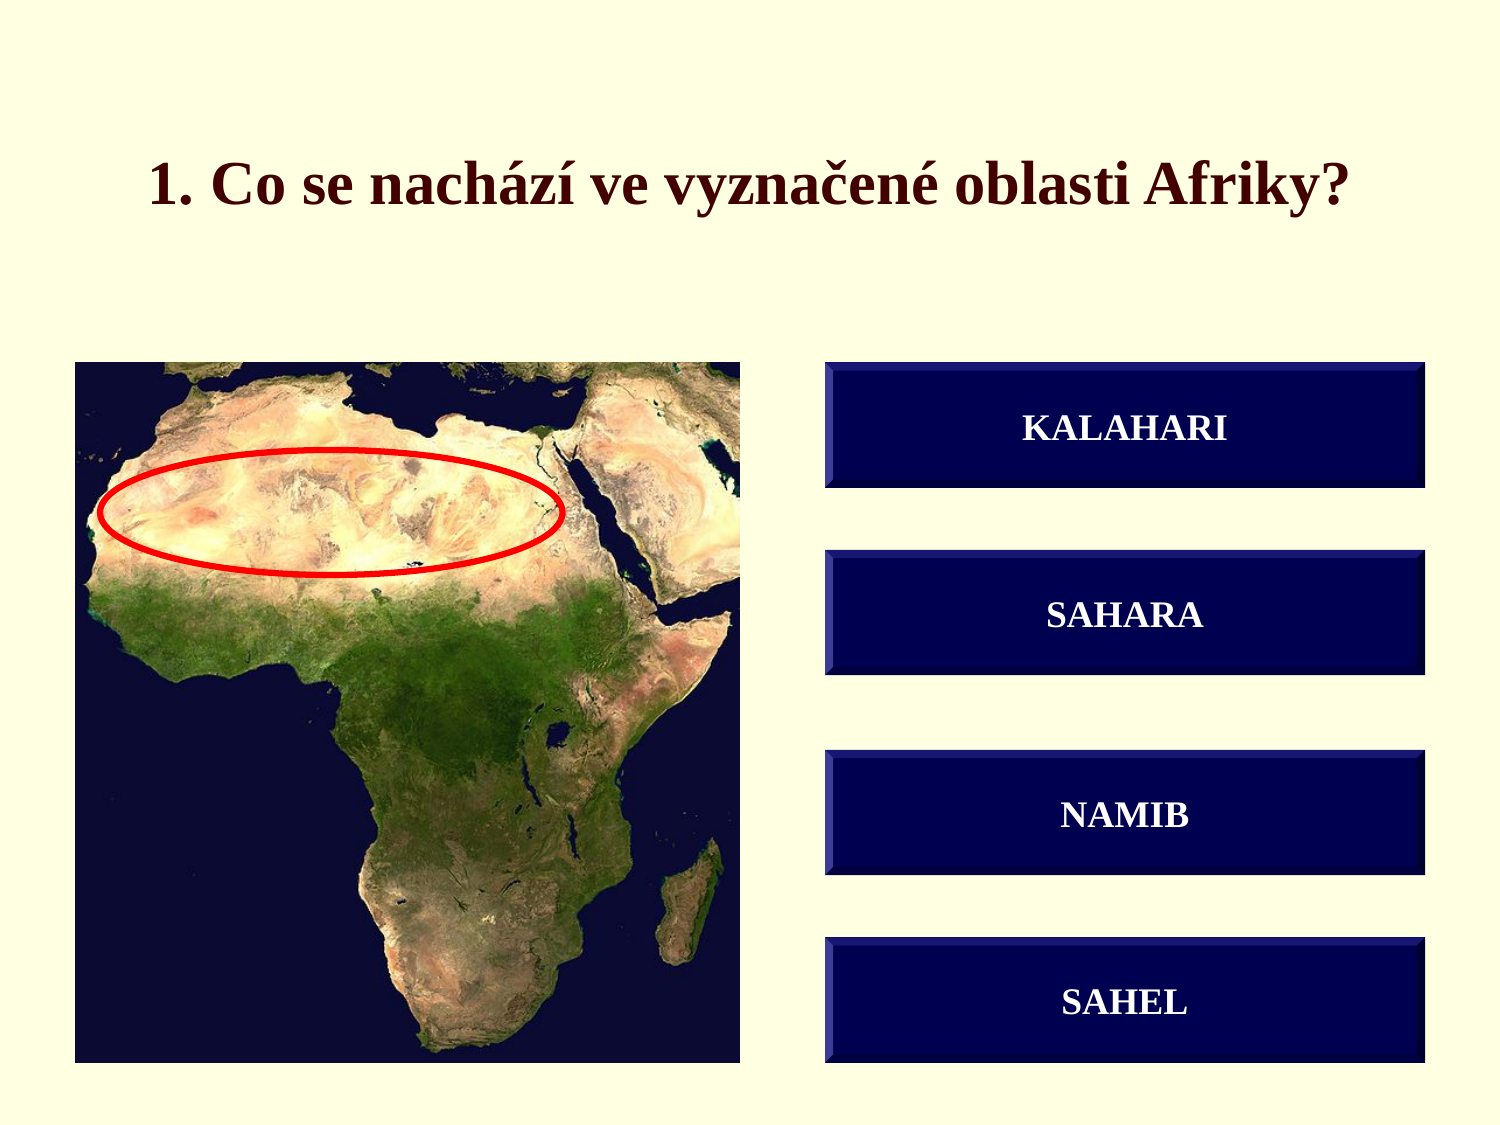

# 1. Co se nachází ve vyznačené oblasti Afriky?
KALAHARI
SAHARA
NAMIB
SAHEL